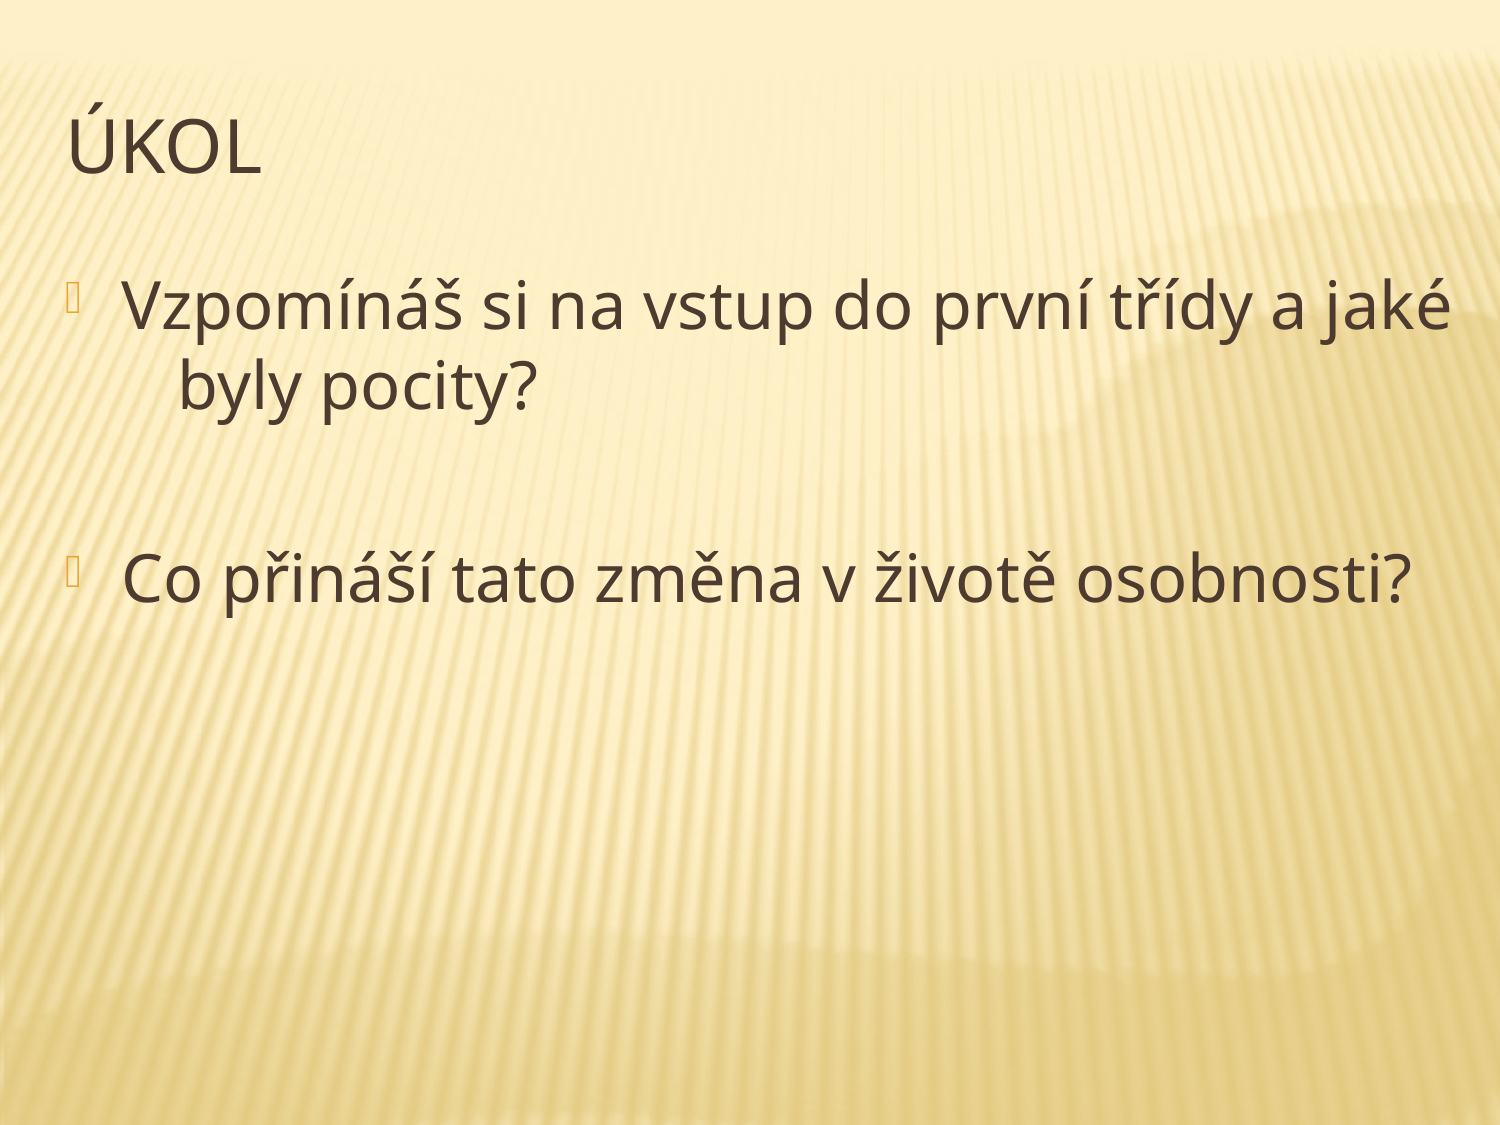

# Úkol
Vzpomínáš si na vstup do první třídy a jaké byly pocity?
Co přináší tato změna v životě osobnosti?